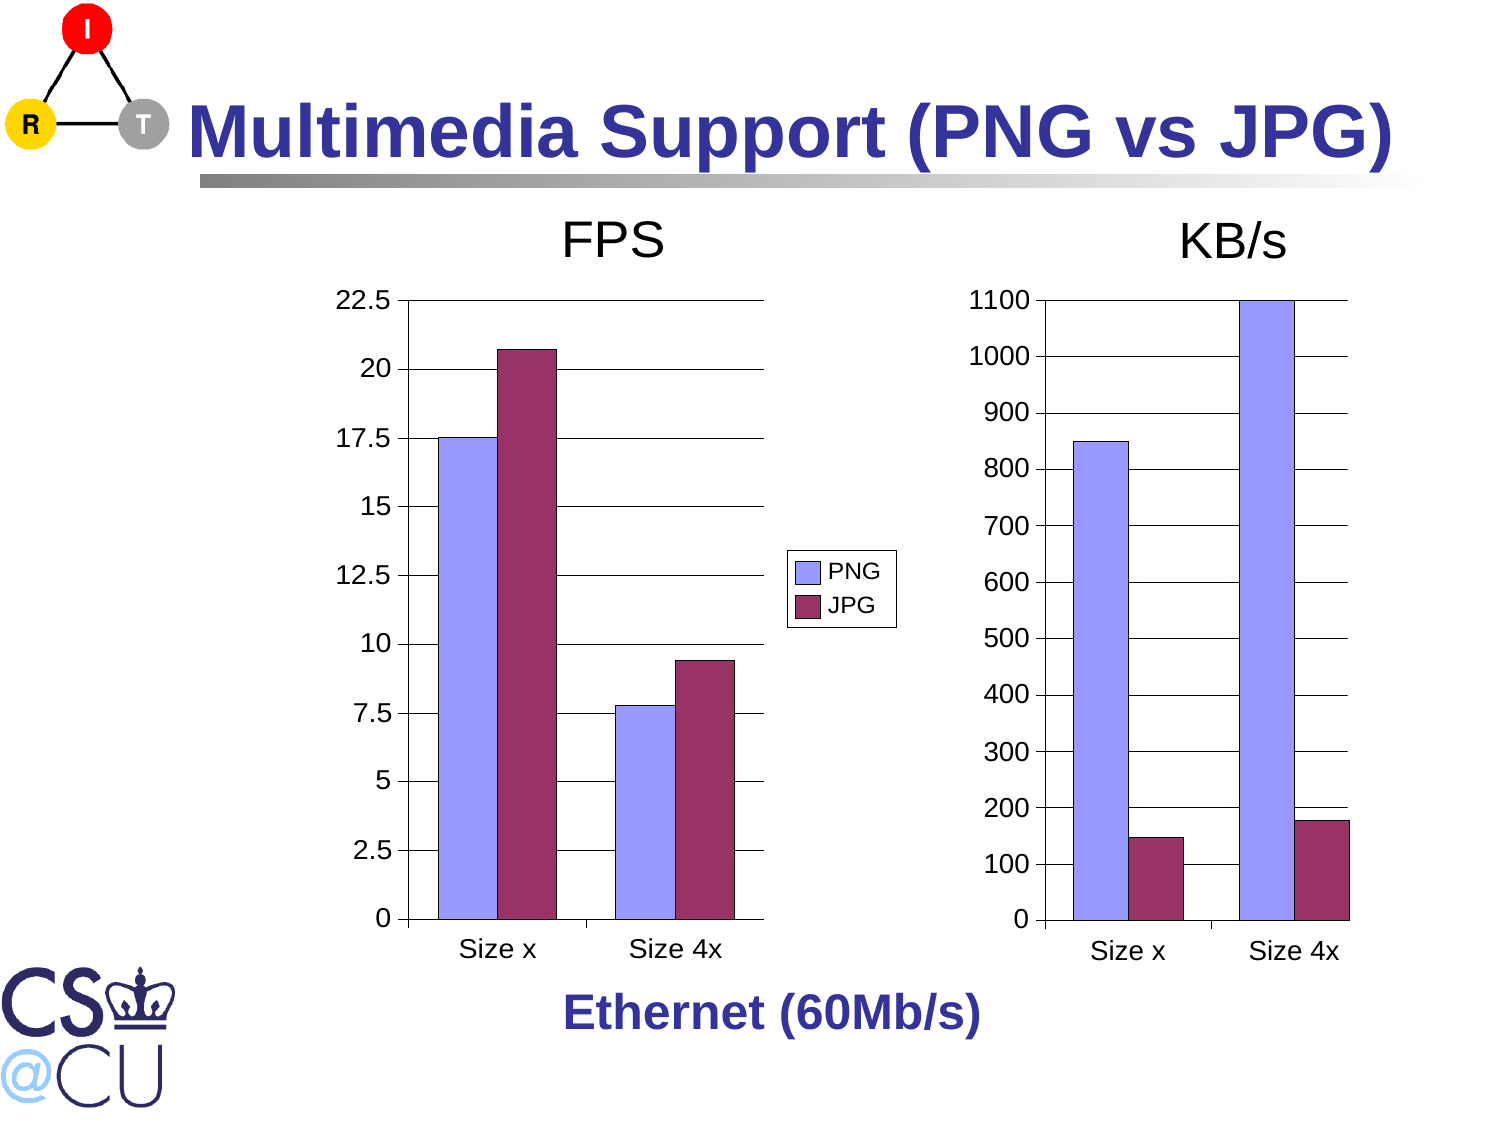

# Multimedia Support (PNG vs JPG)
Ethernet (60Mb/s)